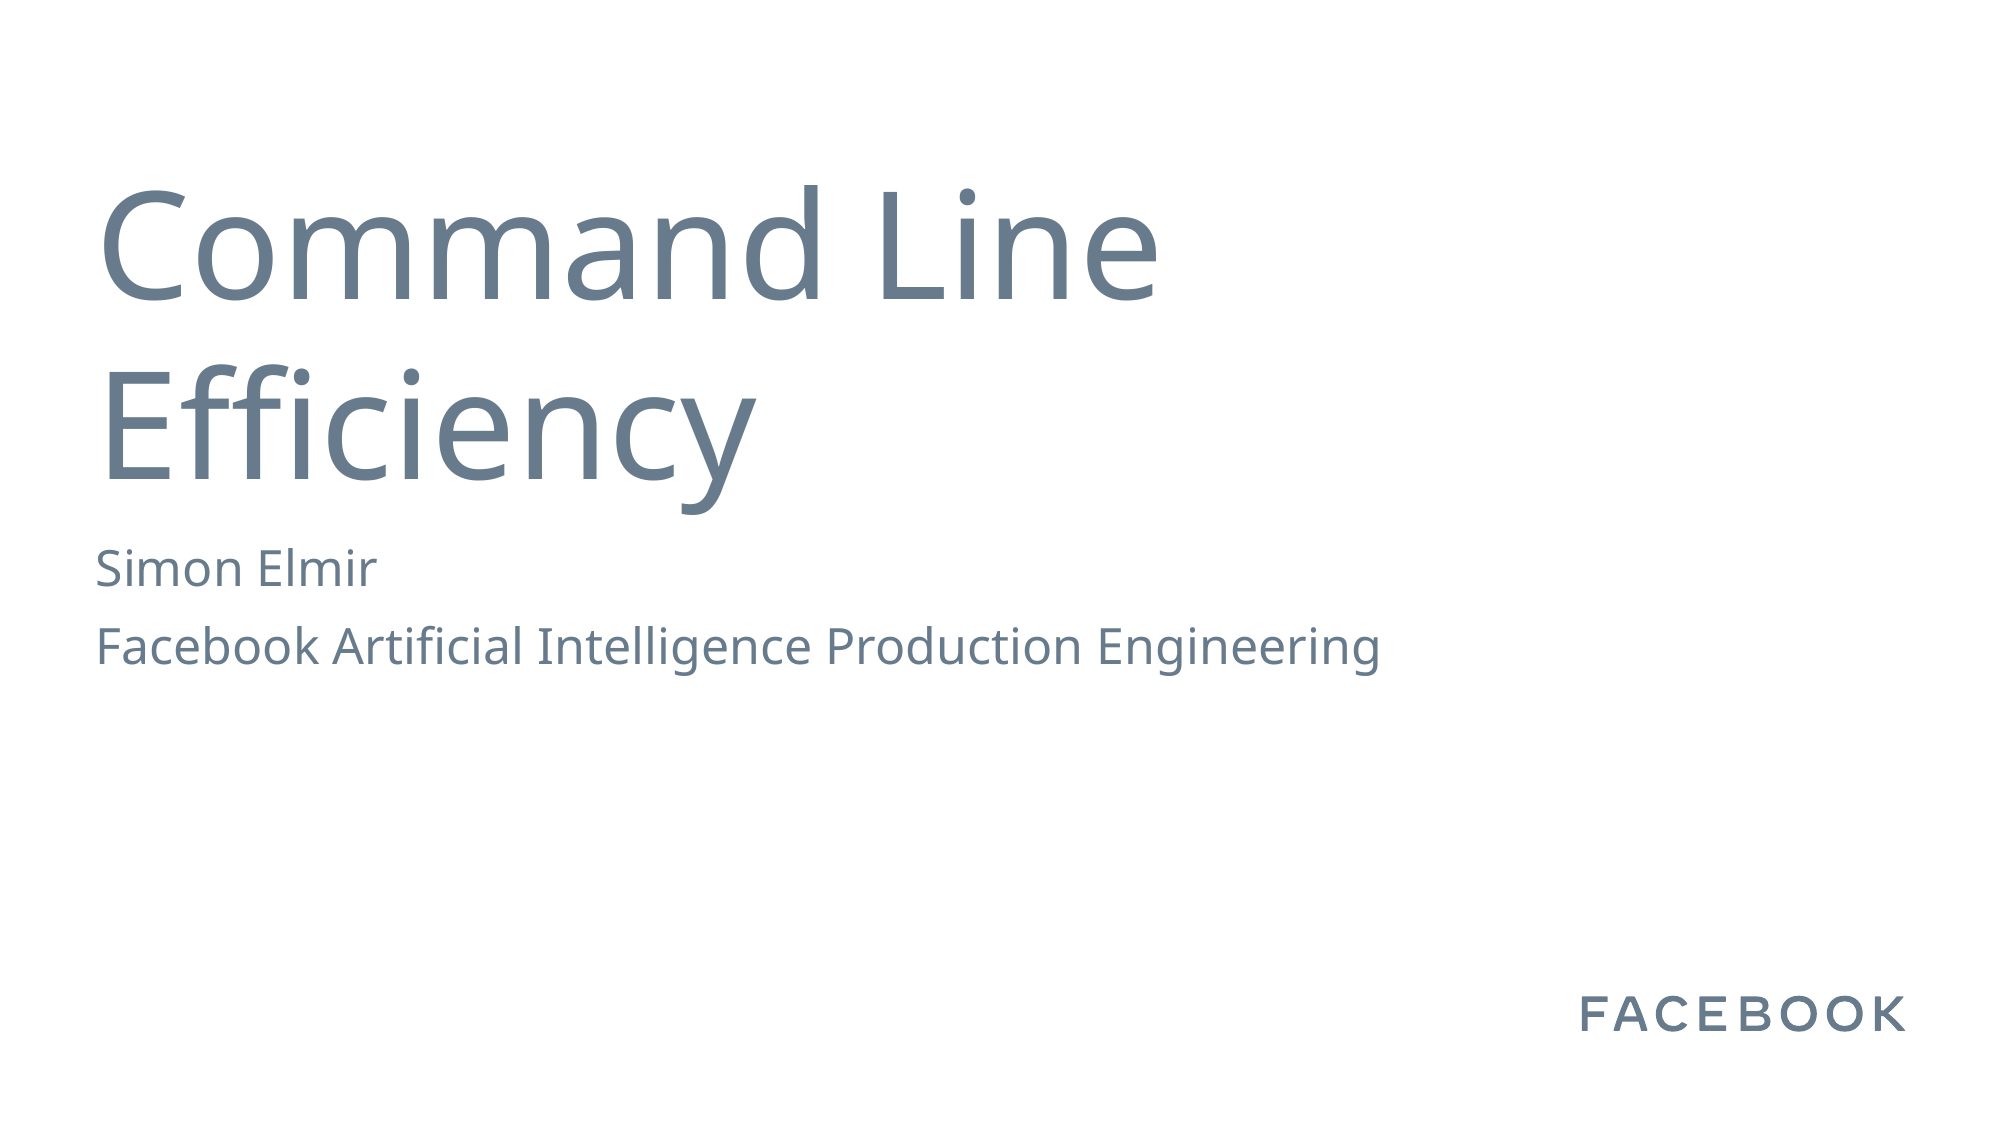

# Command Line Efficiency
Simon Elmir
Facebook Artificial Intelligence Production Engineering